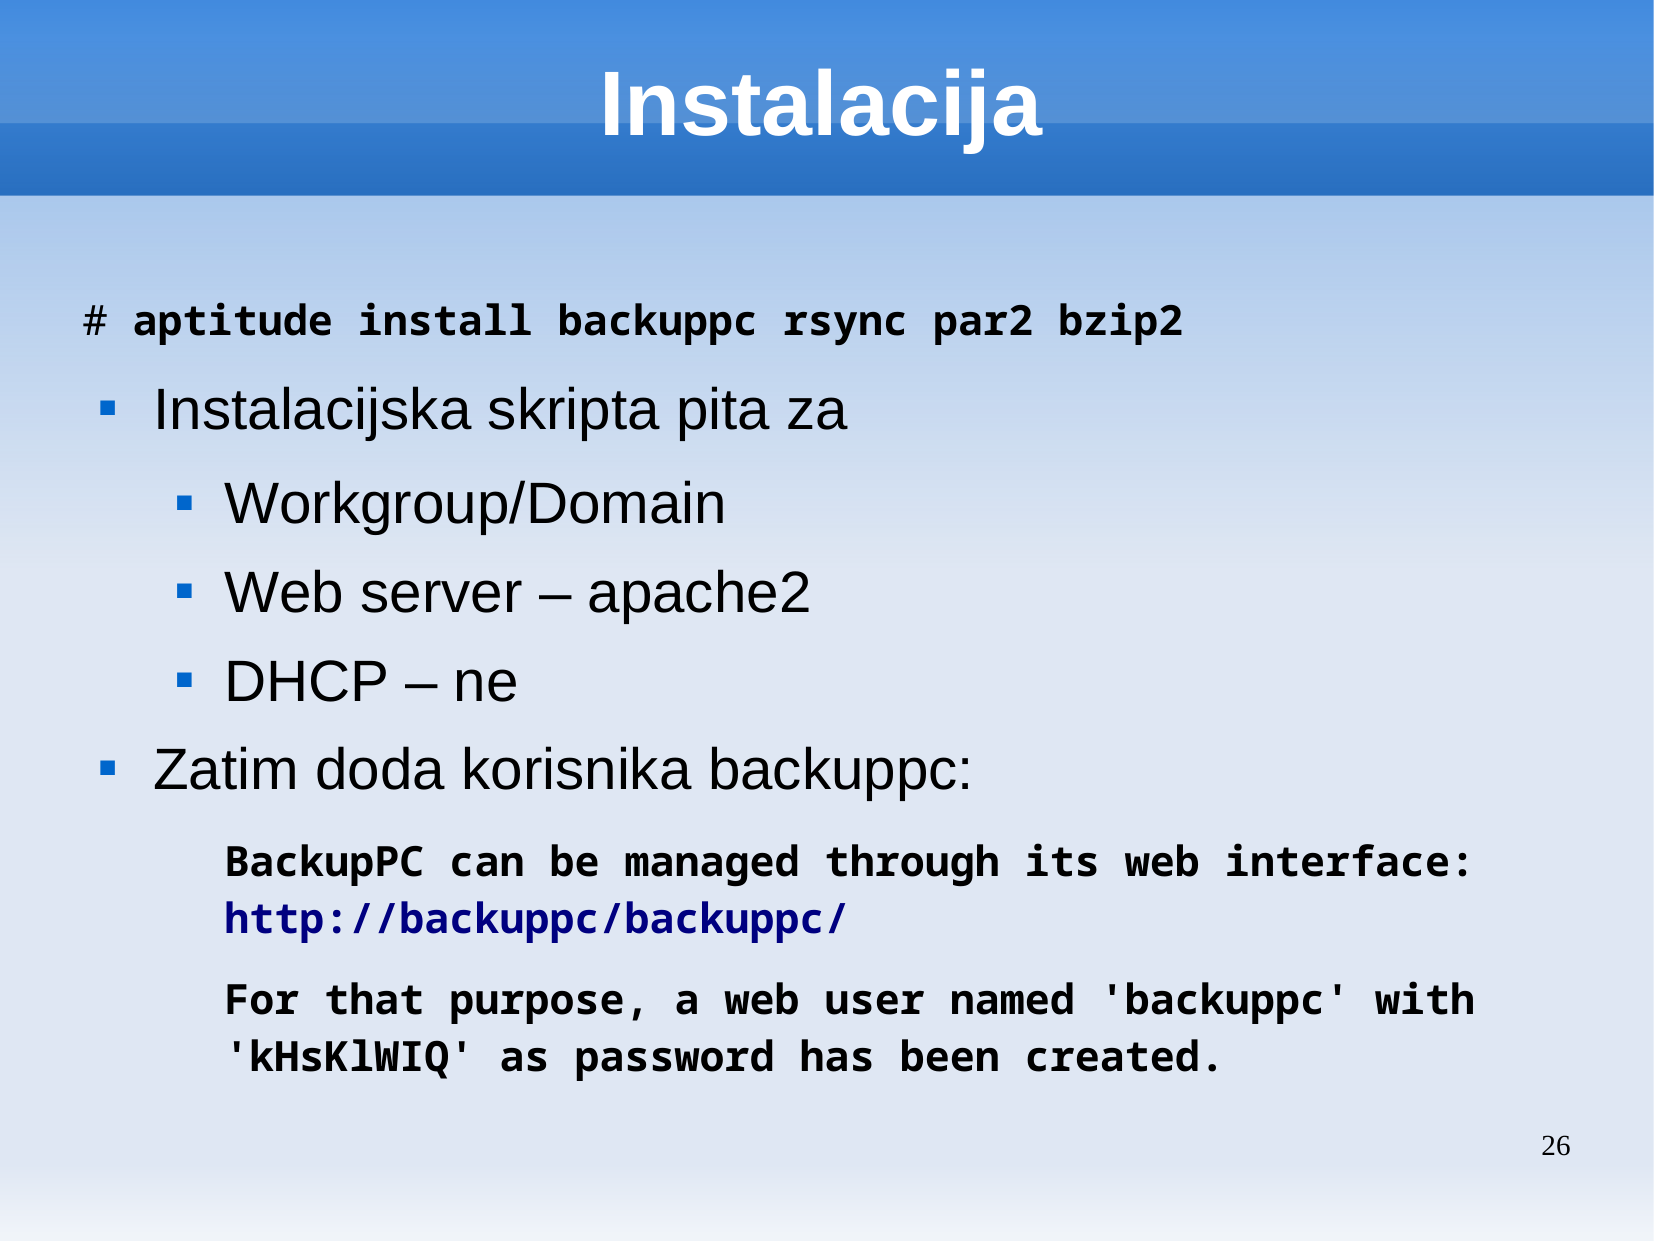

# Instalacija
# aptitude install backuppc rsync par2 bzip2
Instalacijska skripta pita za
Workgroup/Domain
Web server – apache2
DHCP – ne
Zatim doda korisnika backuppc:
BackupPC can be managed through its web interface: http://backuppc/backuppc/
For that purpose, a web user named 'backuppc' with 'kHsKlWIQ' as password has been created.
26